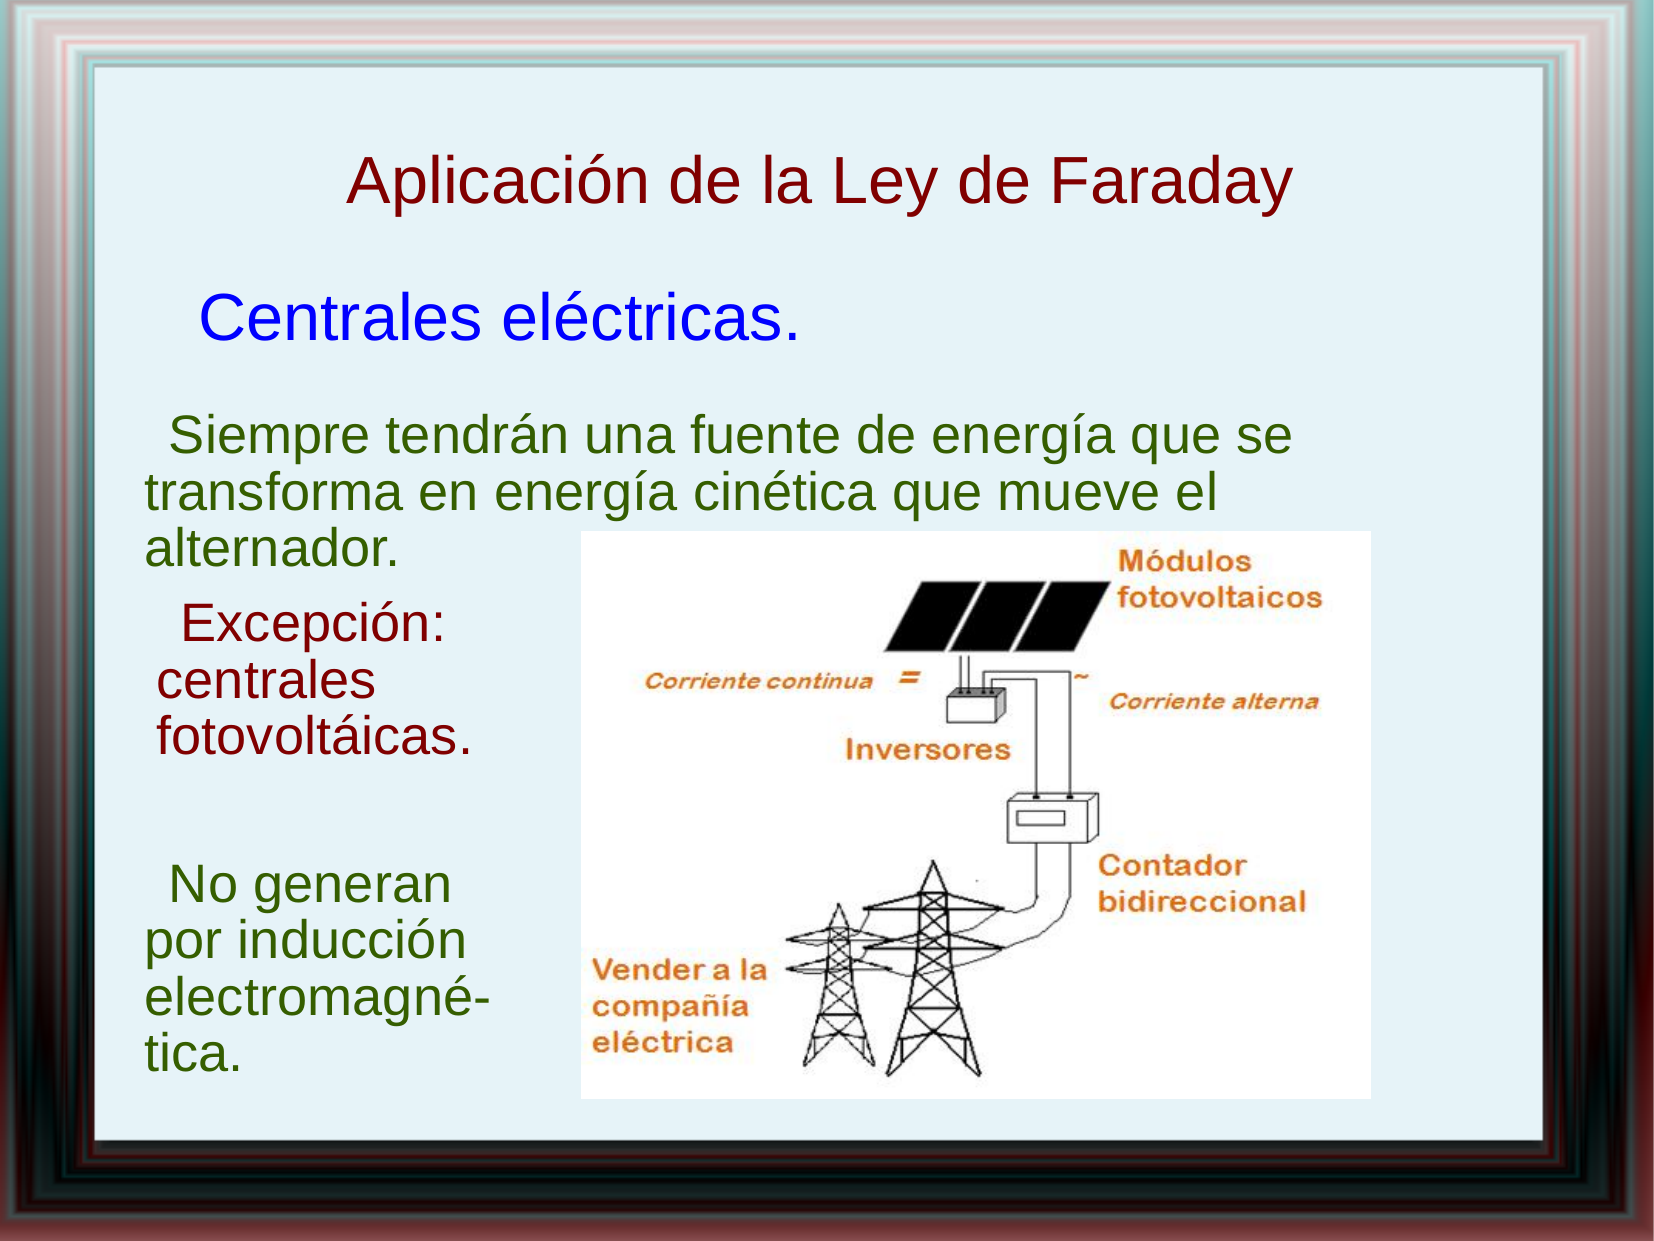

Aplicación de la Ley de Faraday
Centrales eléctricas.
Siempre tendrán una fuente de energía que se transforma en energía cinética que mueve el alternador.
Excepción: centrales fotovoltáicas.
No generan por inducción electromagné-tica.